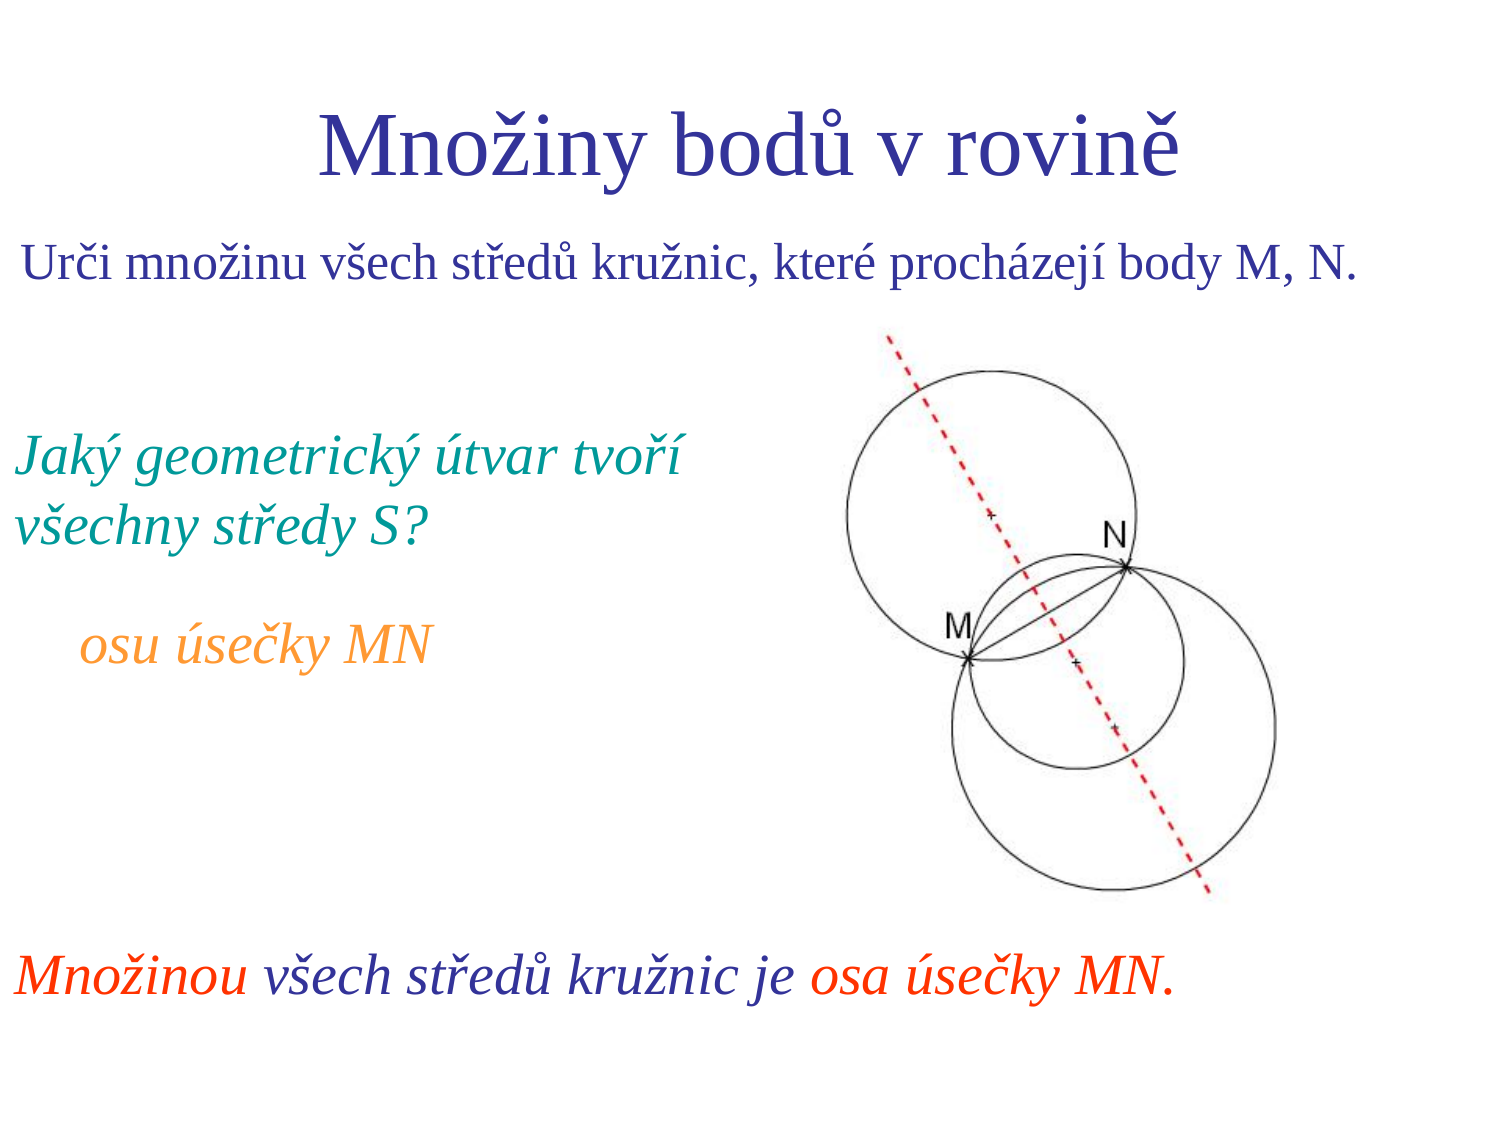

# Množiny bodů v rovině
Urči množinu všech středů kružnic, které procházejí body M, N.
Jaký geometrický útvar tvoří všechny středy S?
osu úsečky MN
Množinou všech středů kružnic je osa úsečky MN.